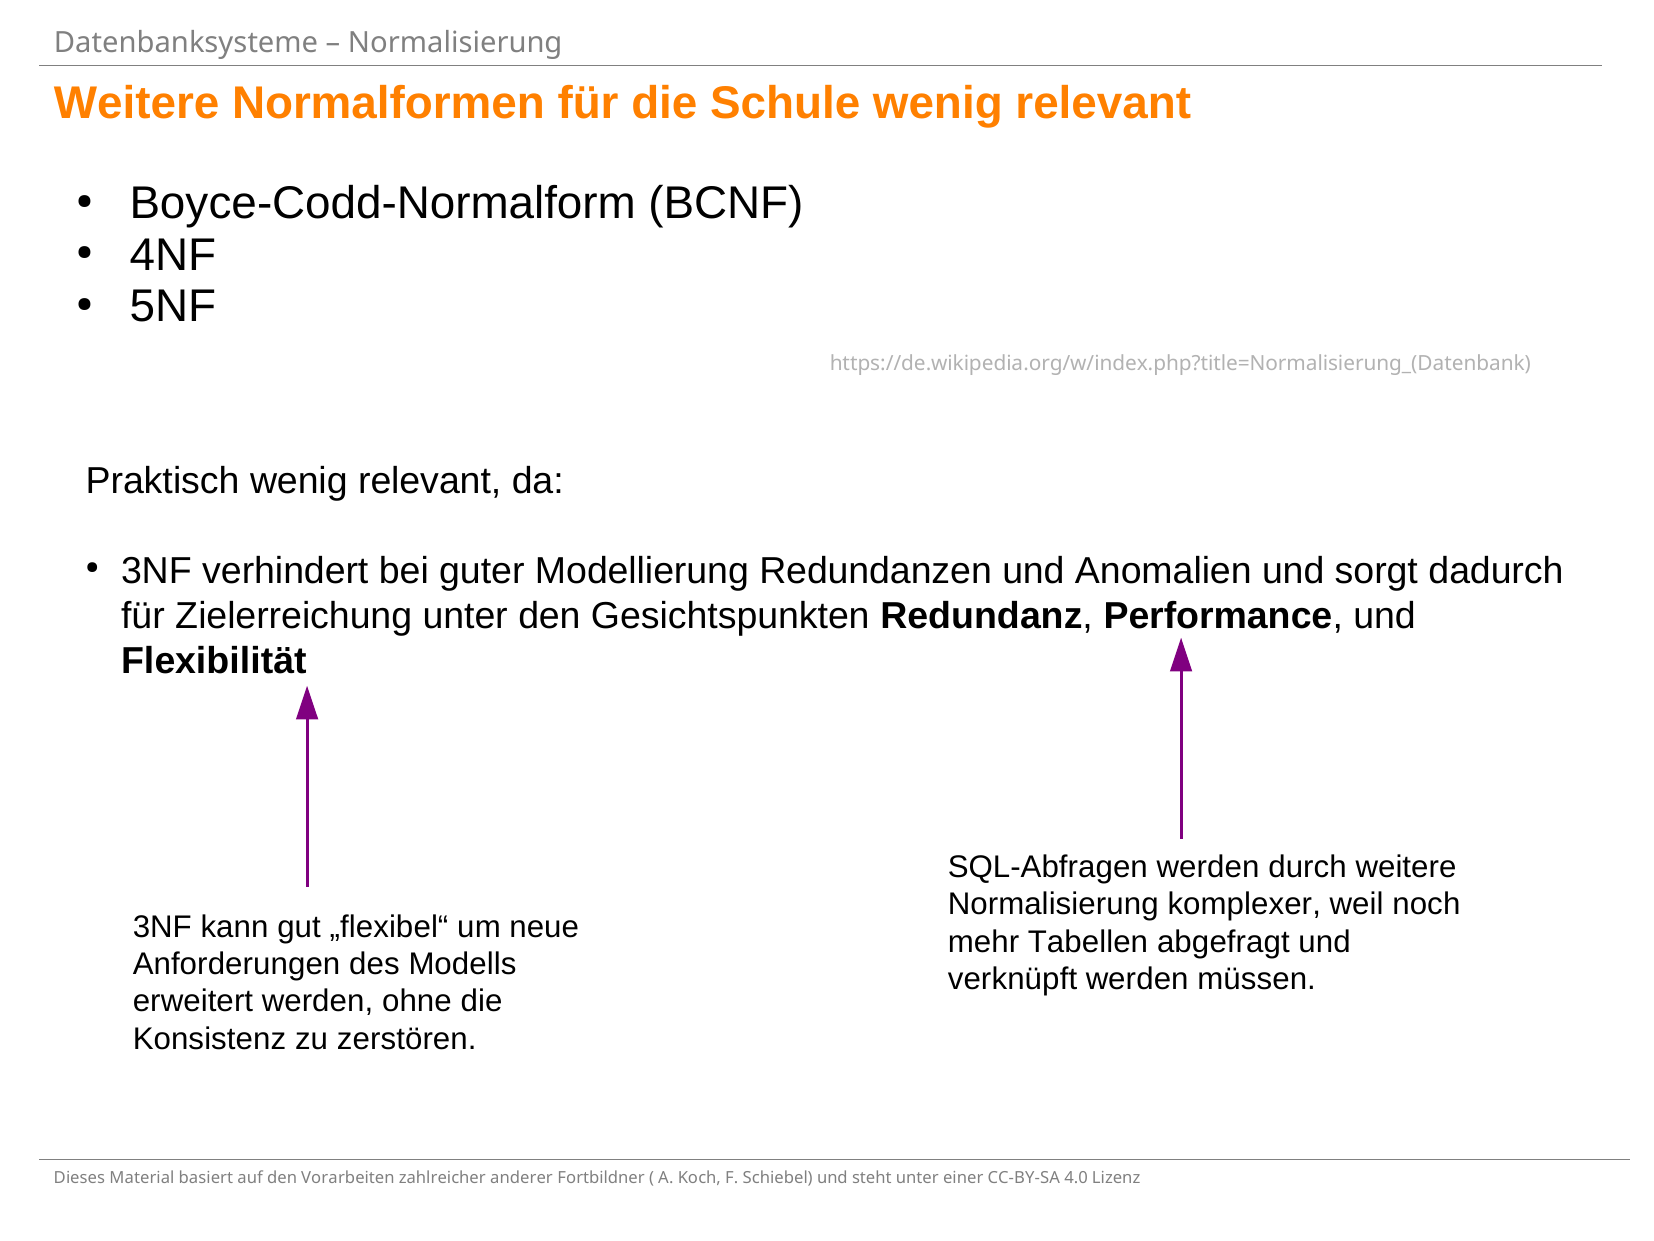

Datenbanksysteme – Normalisierung
Weitere Normalformen für die Schule wenig relevant
# Boyce-Codd-Normalform (BCNF)
4NF
5NF
https://de.wikipedia.org/w/index.php?title=Normalisierung_(Datenbank)
Praktisch wenig relevant, da:
3NF verhindert bei guter Modellierung Redundanzen und Anomalien und sorgt dadurch für Zielerreichung unter den Gesichtspunkten Redundanz, Performance, und Flexibilität
SQL-Abfragen werden durch weitere Normalisierung komplexer, weil noch mehr Tabellen abgefragt und verknüpft werden müssen.
3NF kann gut „flexibel“ um neue Anforderungen des Modells erweitert werden, ohne die Konsistenz zu zerstören.